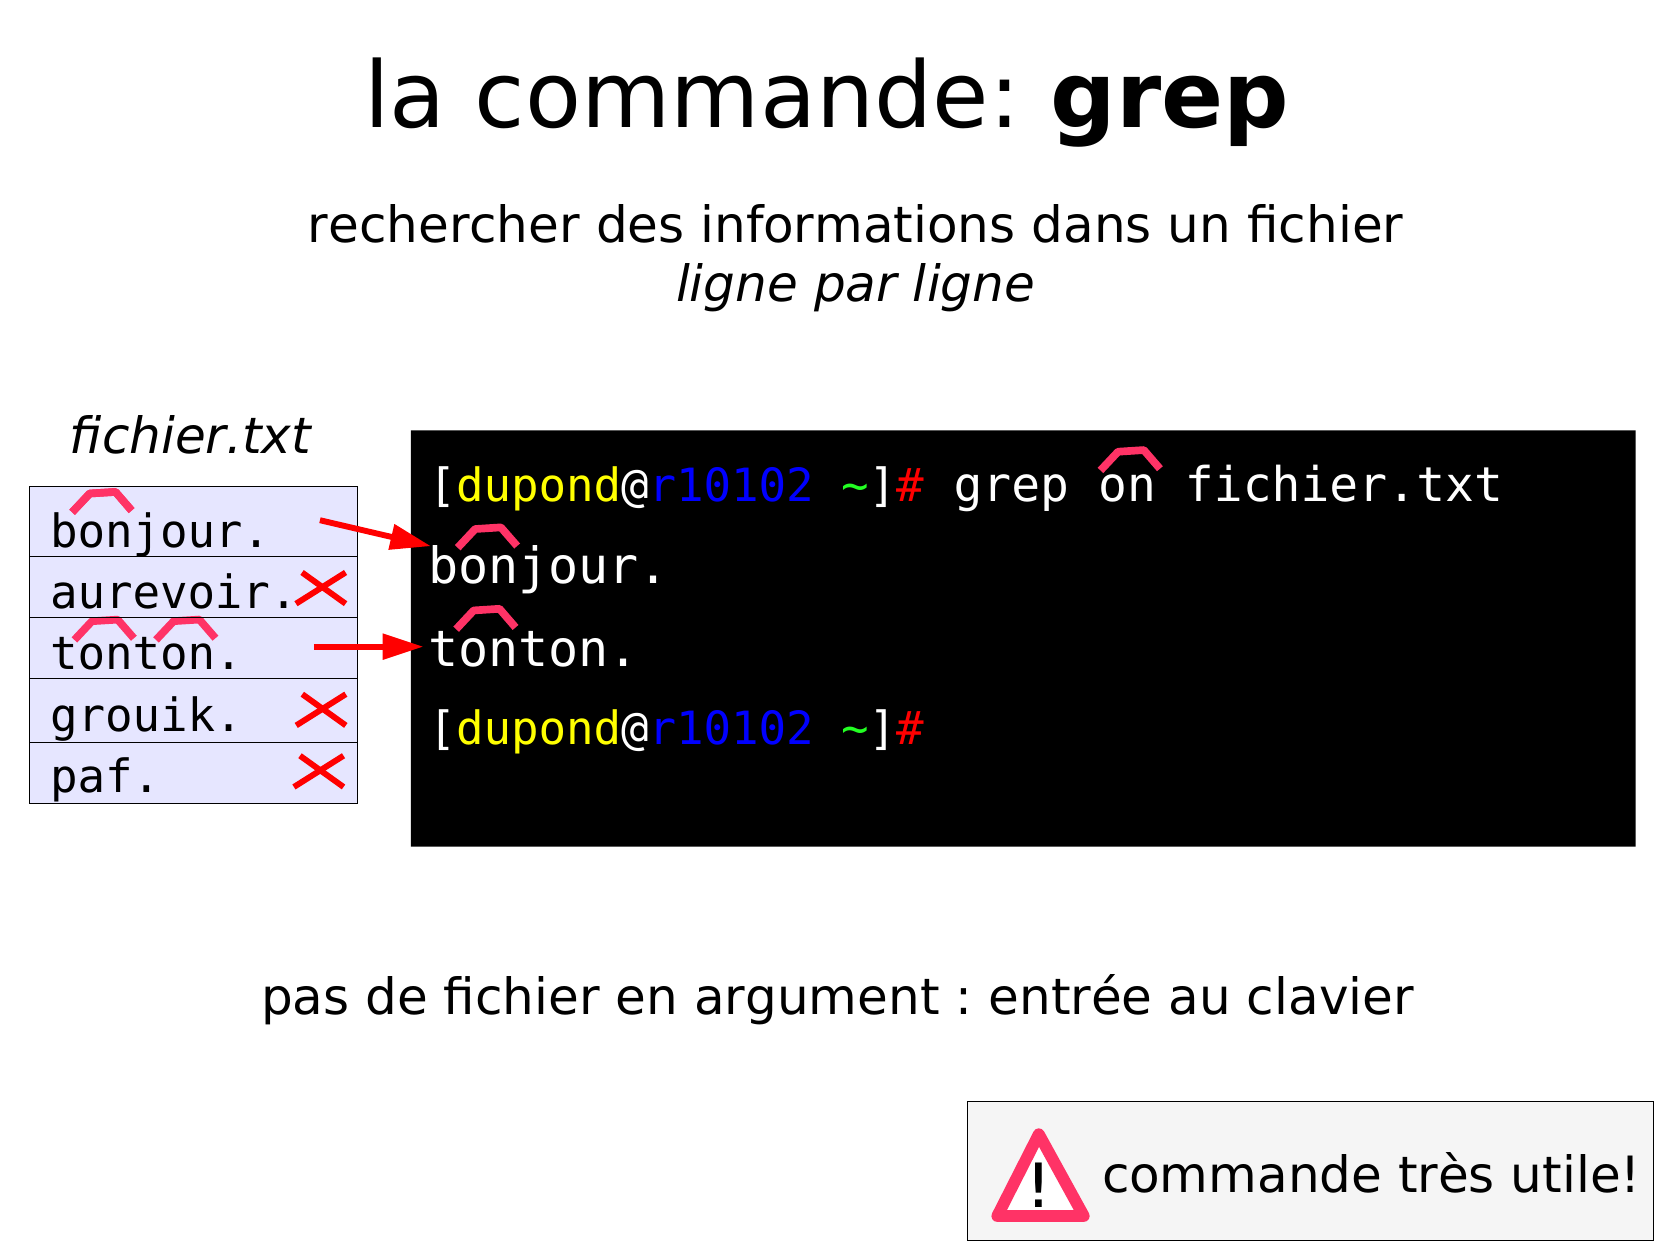

# la commande: grep
rechercher des informations dans un fichier
ligne par ligne
fichier.txt
[dupond@r10102 ~]# grep on fichier.txt
bonjour.
tonton.
[dupond@r10102 ~]#
bonjour.
aurevoir.
tonton.
grouik.
paf.
pas de fichier en argument : entrée au clavier
!
commande très utile!